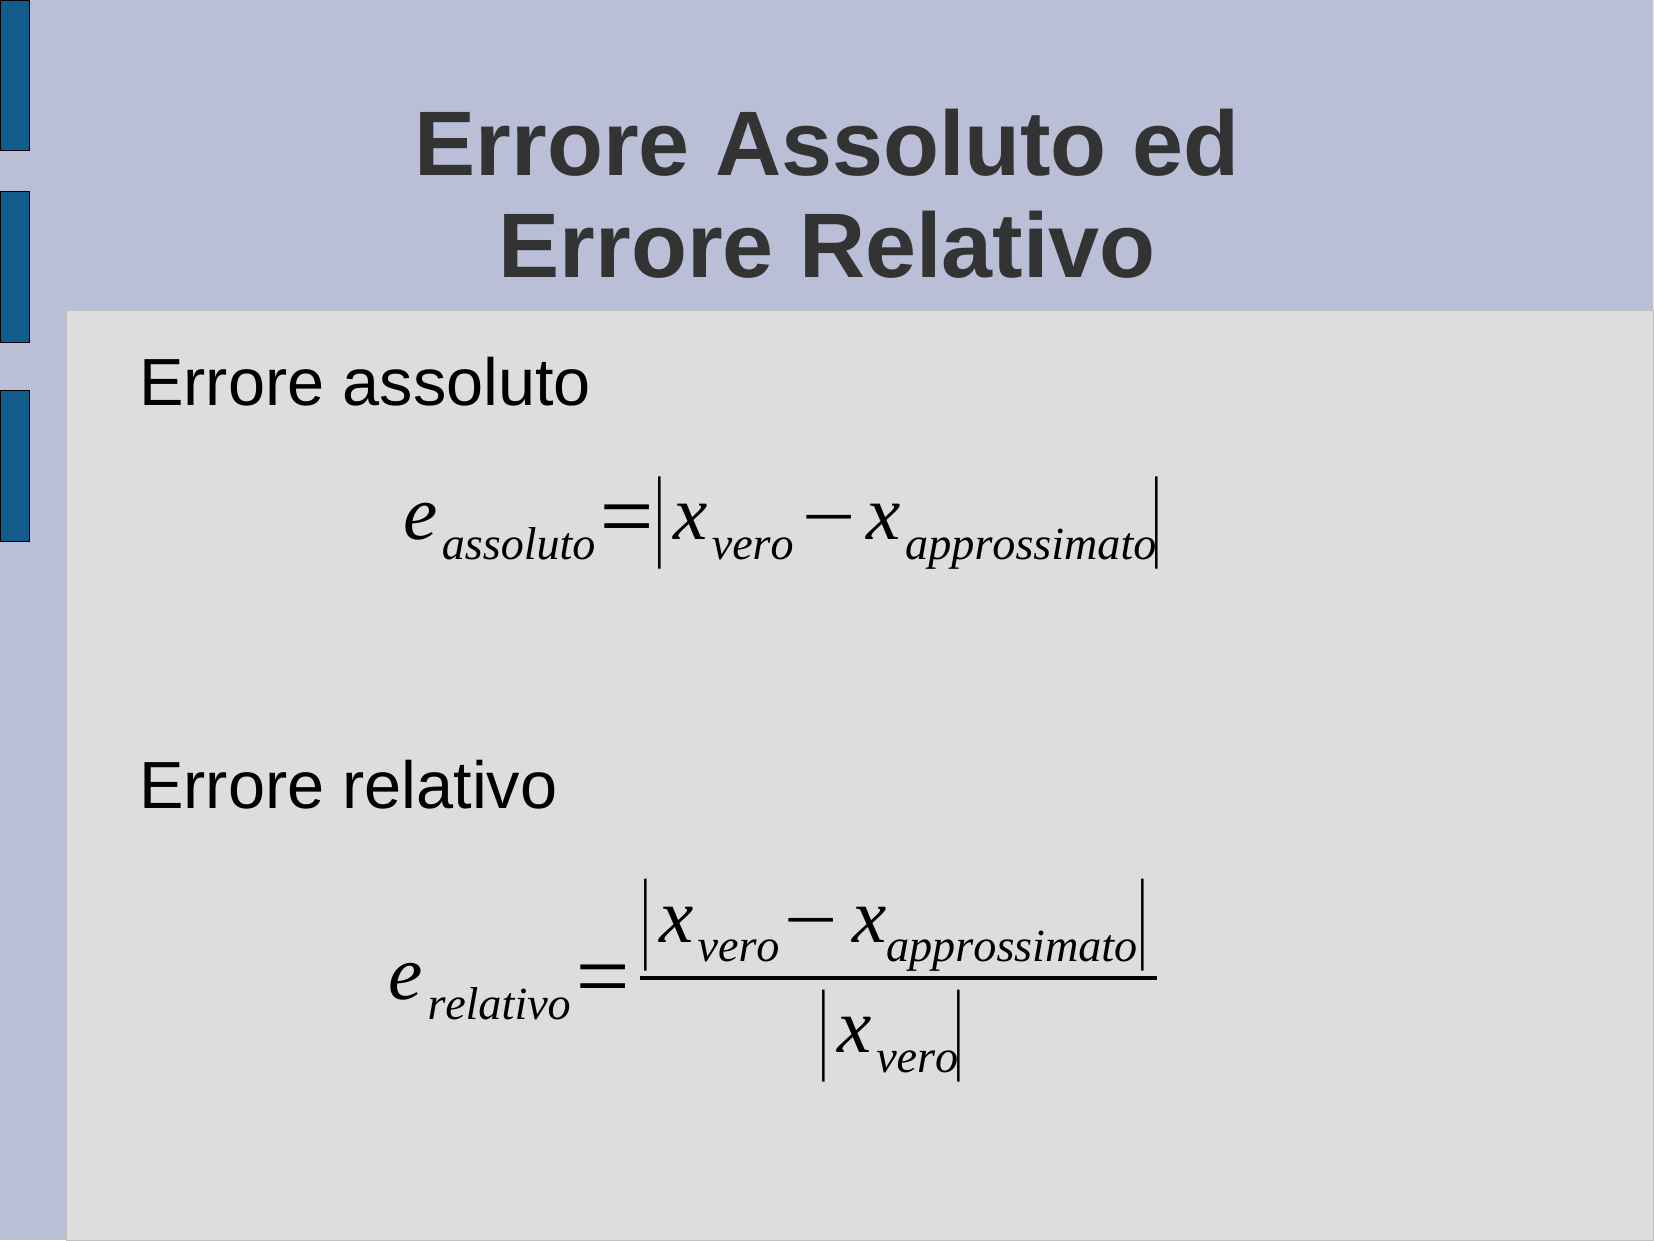

# Errore Assoluto ed Errore Relativo
Errore assoluto
Errore relativo